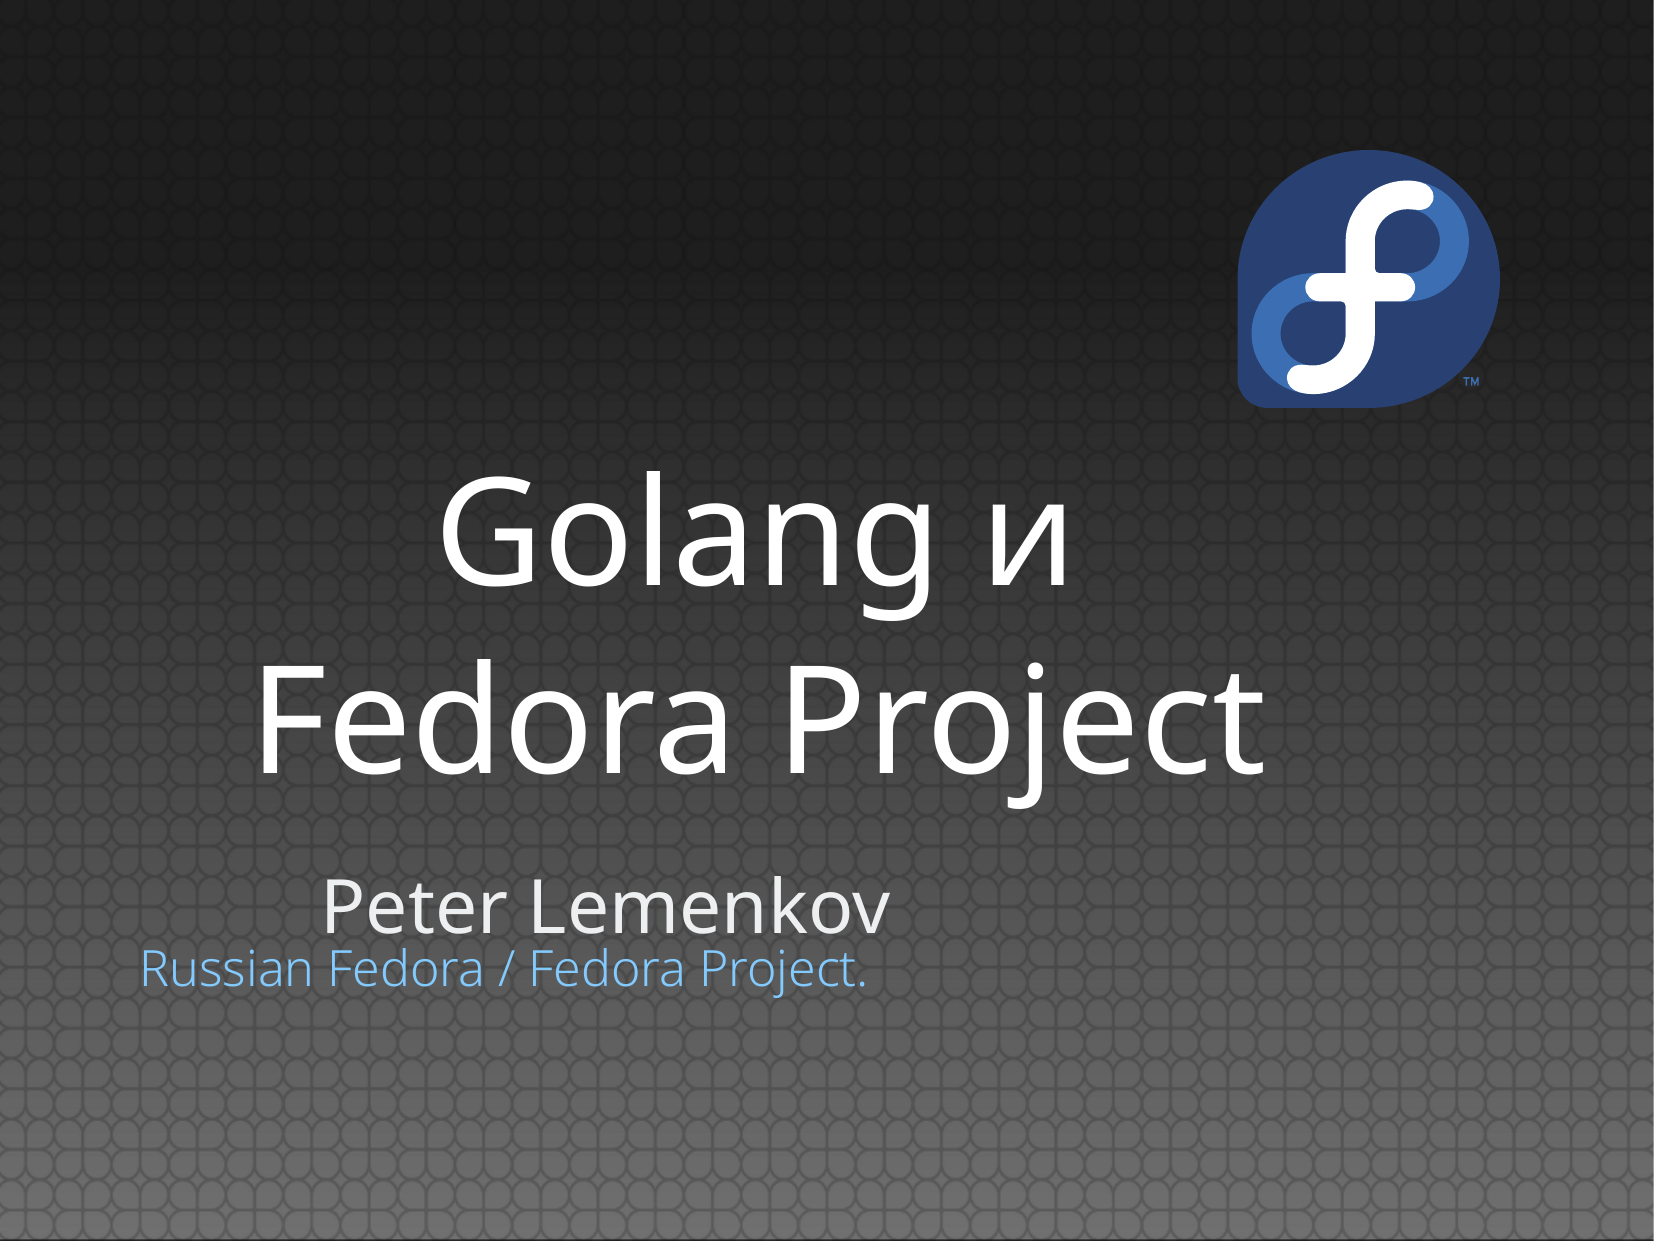

Golang и
Fedora Project
Peter Lemenkov
Russian Fedora / Fedora Project.